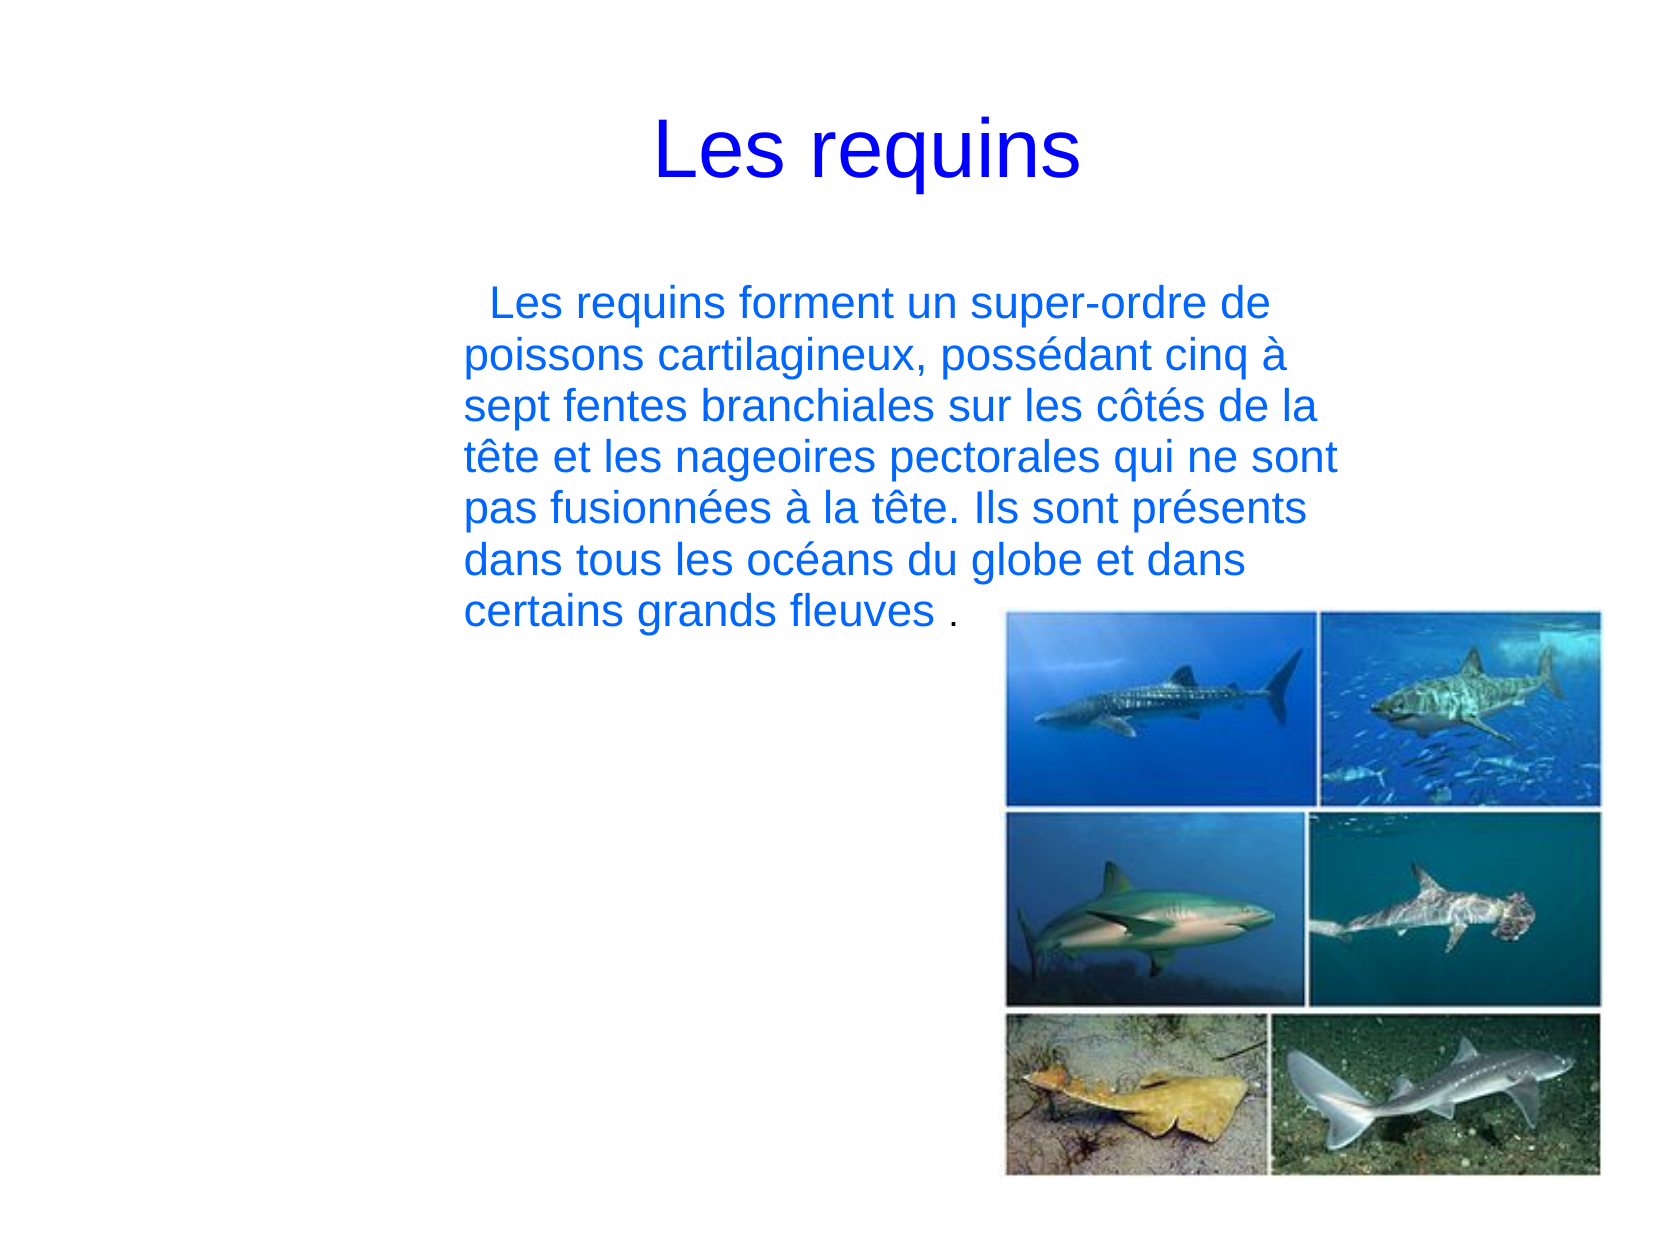

Les requins
 Les requins forment un super-ordre de poissons cartilagineux, possédant cinq à sept fentes branchiales sur les côtés de la tête et les nageoires pectorales qui ne sont pas fusionnées à la tête. Ils sont présents dans tous les océans du globe et dans certains grands fleuves .